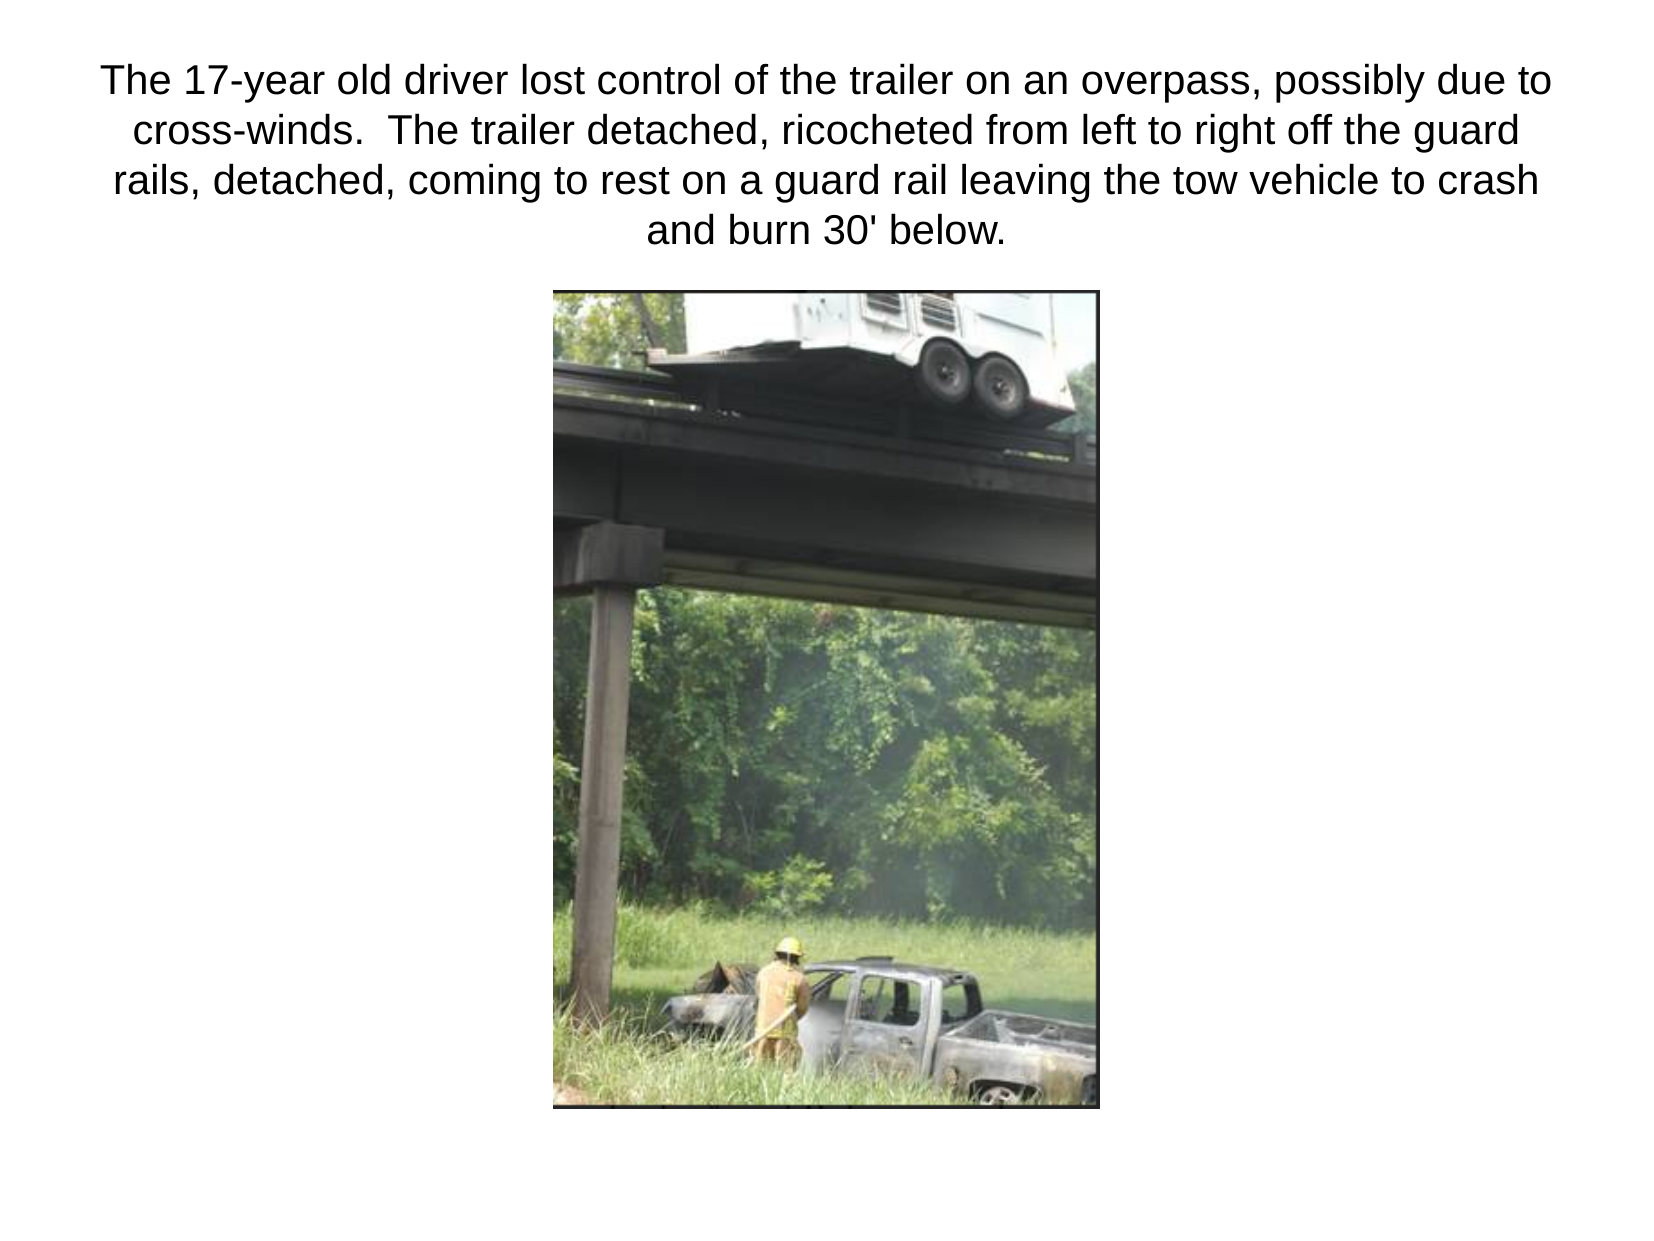

# The 17-year old driver lost control of the trailer on an overpass, possibly due to cross-winds. The trailer detached, ricocheted from left to right off the guard rails, detached, coming to rest on a guard rail leaving the tow vehicle to crash and burn 30' below.